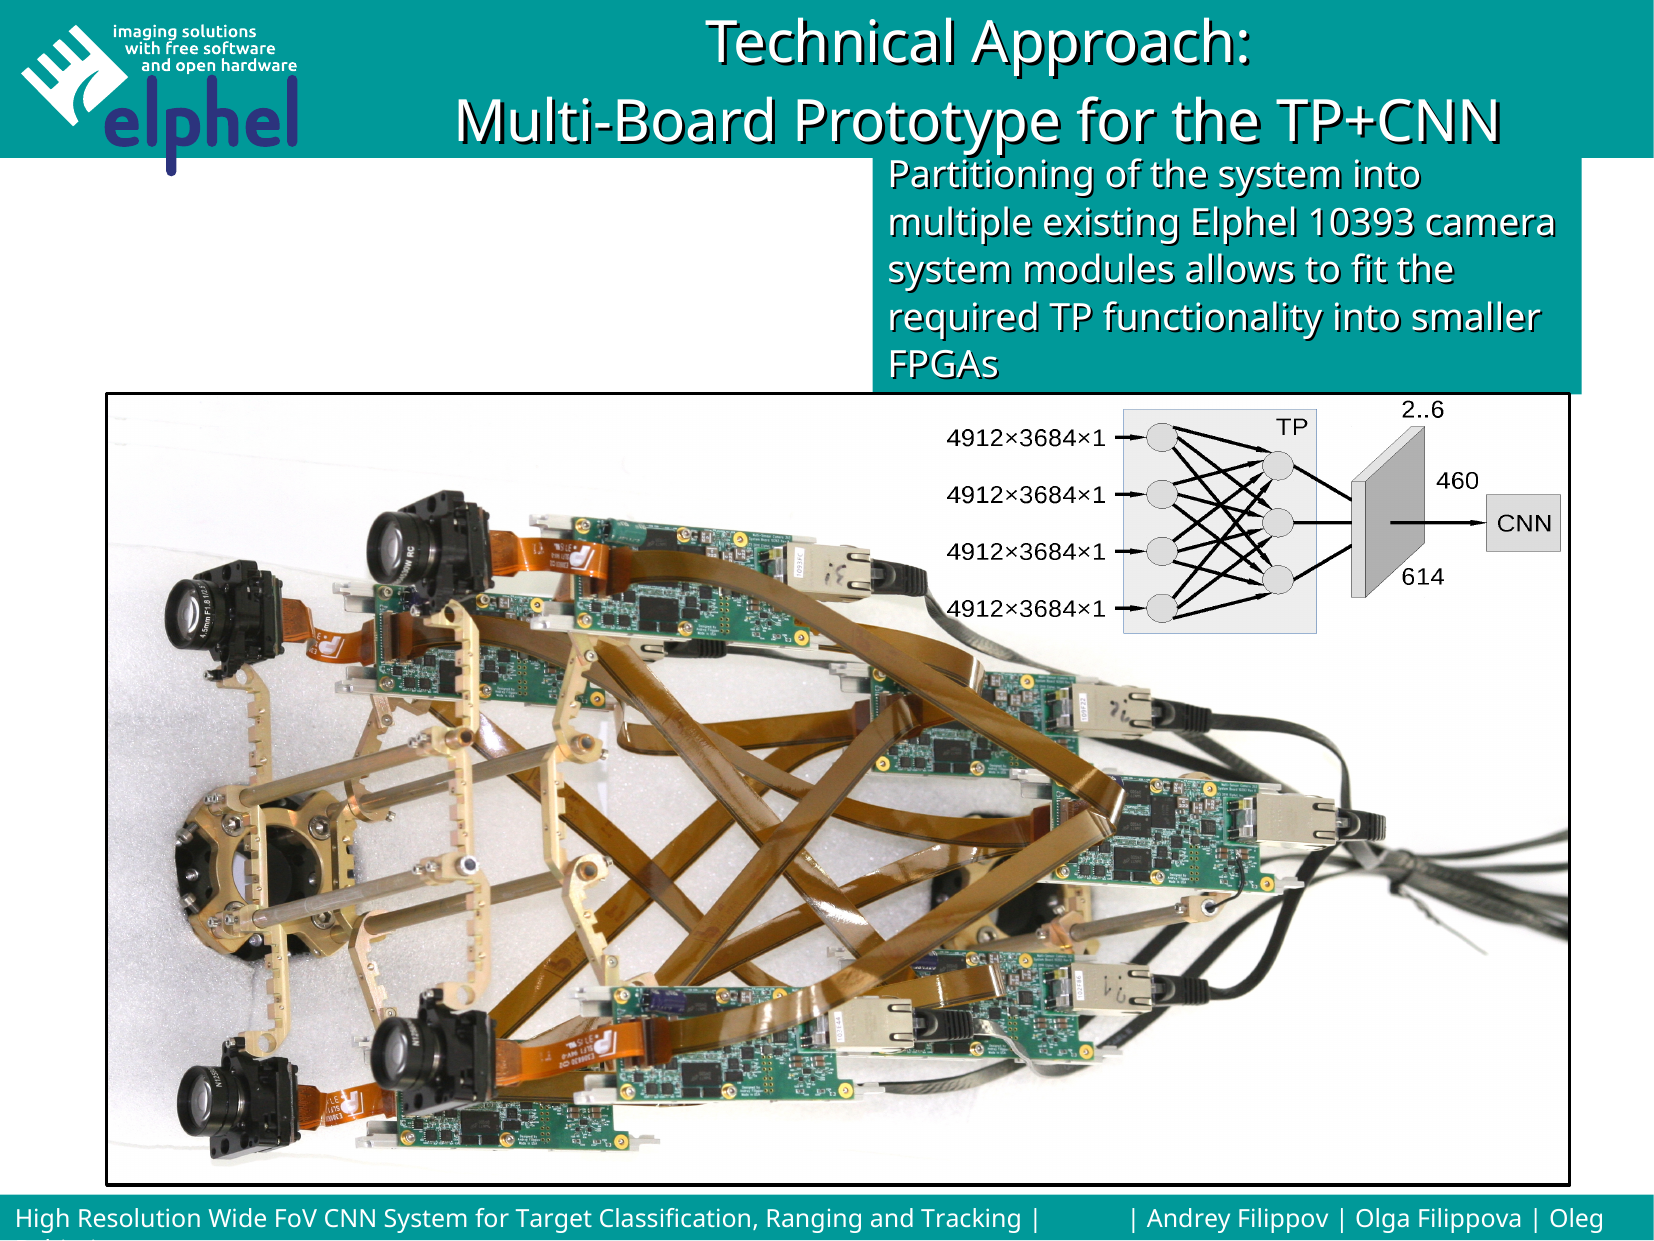

# Technical Approach: Multi-Board Prototype for the TP+CNN
Partitioning of the system into multiple existing Elphel 10393 camera system modules allows to fit the required TP functionality into smaller FPGAs